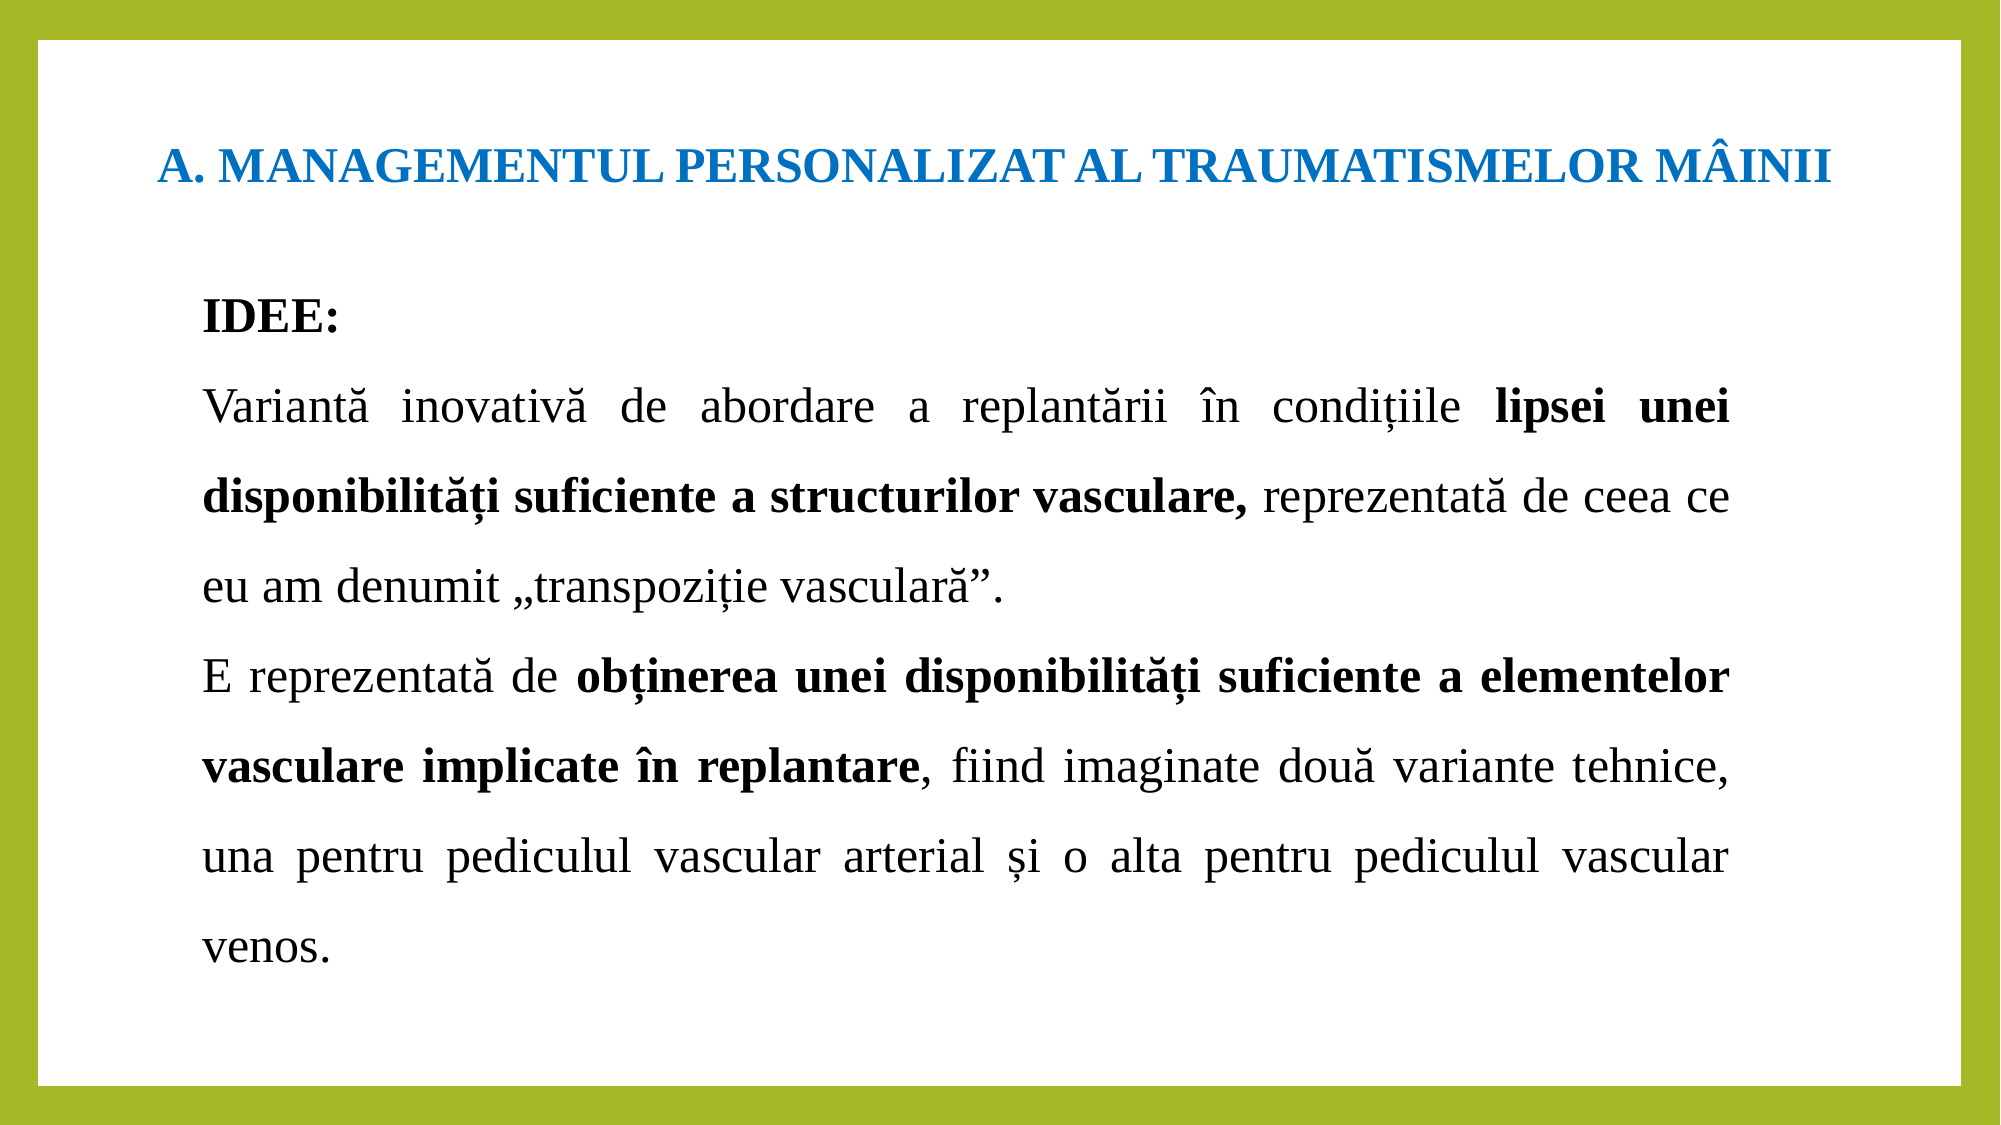

# A. MANAGEMENTUL PERSONALIZAT AL TRAUMATISMELOR MÂINII
IDEE:
Variantă inovativă de abordare a replantării în condițiile lipsei unei disponibilități suficiente a structurilor vasculare, reprezentată de ceea ce eu am denumit „transpoziție vasculară”.
E reprezentată de obținerea unei disponibilități suficiente a elementelor vasculare implicate în replantare, fiind imaginate două variante tehnice, una pentru pediculul vascular arterial și o alta pentru pediculul vascular venos.